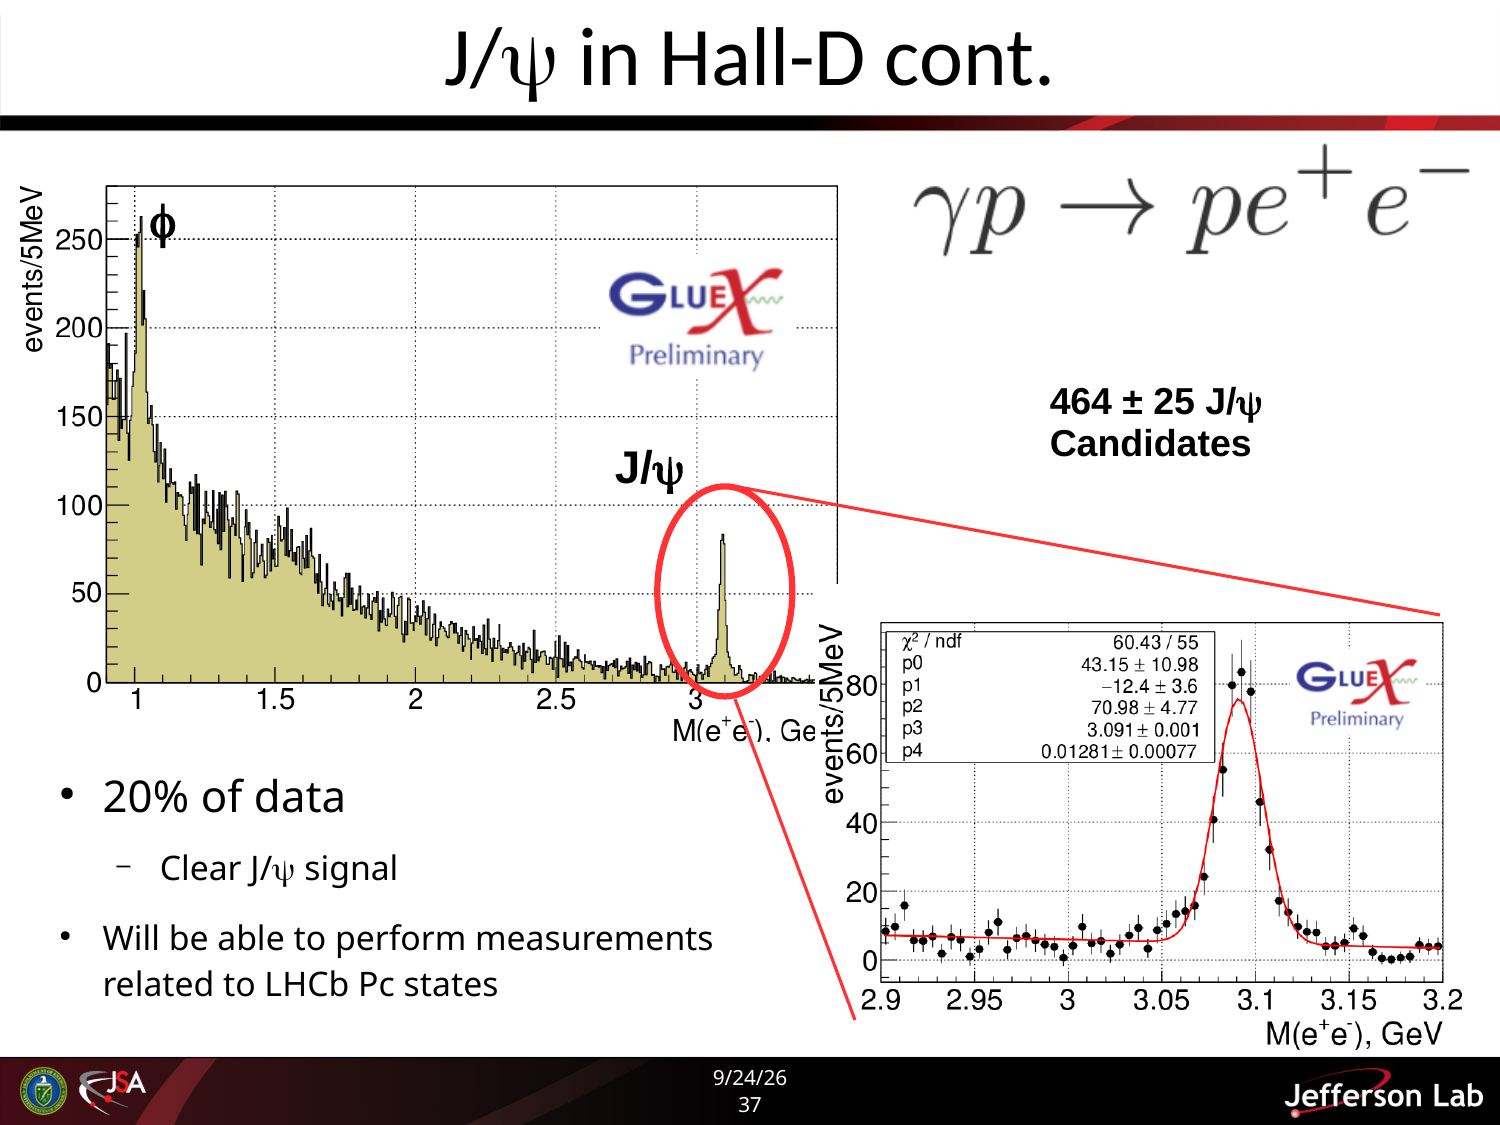

# J/y in Hall-D cont.
f
464 ± 25 J/y Candidates
J/y
20% of data
Clear J/y signal
Will be able to perform measurements related to LHCb Pc states
37